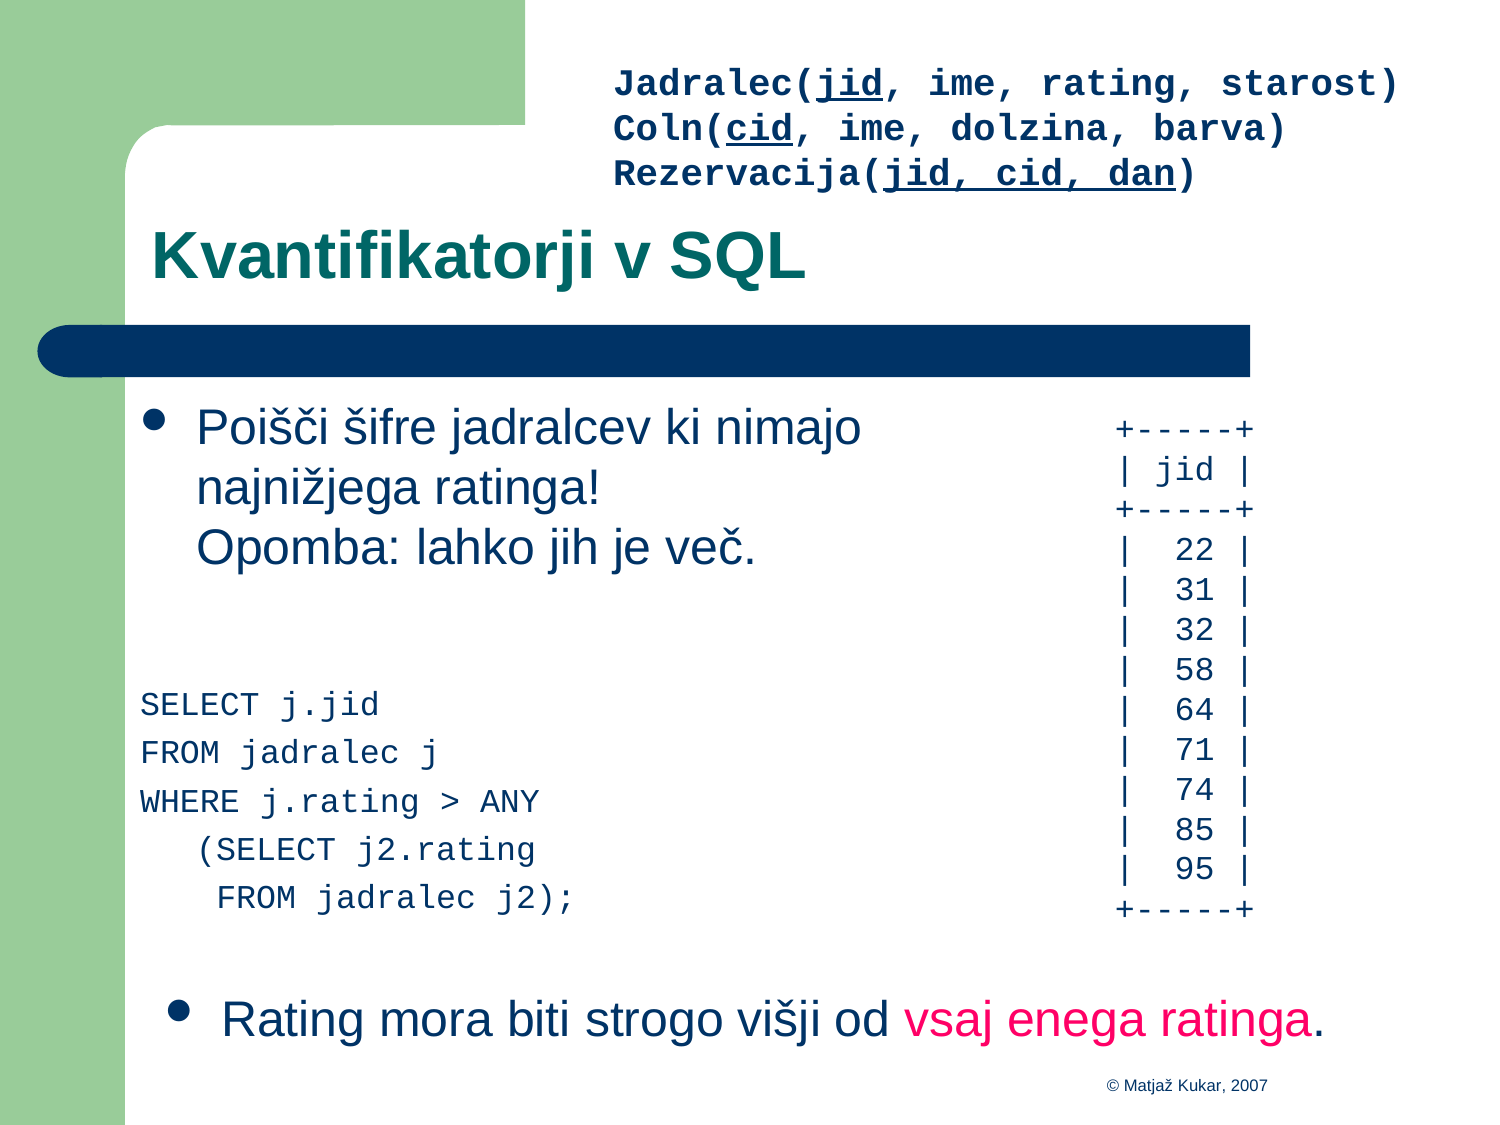

Jadralec(jid, ime, rating, starost)
Coln(cid, ime, dolzina, barva)
Rezervacija(jid, cid, dan)
# Kvantifikatorji v SQL
Poišči šifre jadralcev ki nimajo najnižjega ratinga!
Opomba: lahko jih je več.
+-----+
| jid |
+-----+
| 22 |
| 31 |
| 32 |
| 58 |
| 64 |
| 71 |
| 74 |
| 85 |
| 95 |
+-----+
SELECT j.jid
FROM jadralec j
WHERE j.rating > ANY
	(SELECT j2.rating
	 FROM jadralec j2);
Rating mora biti strogo višji od vsaj enega ratinga.
© Matjaž Kukar, 2007